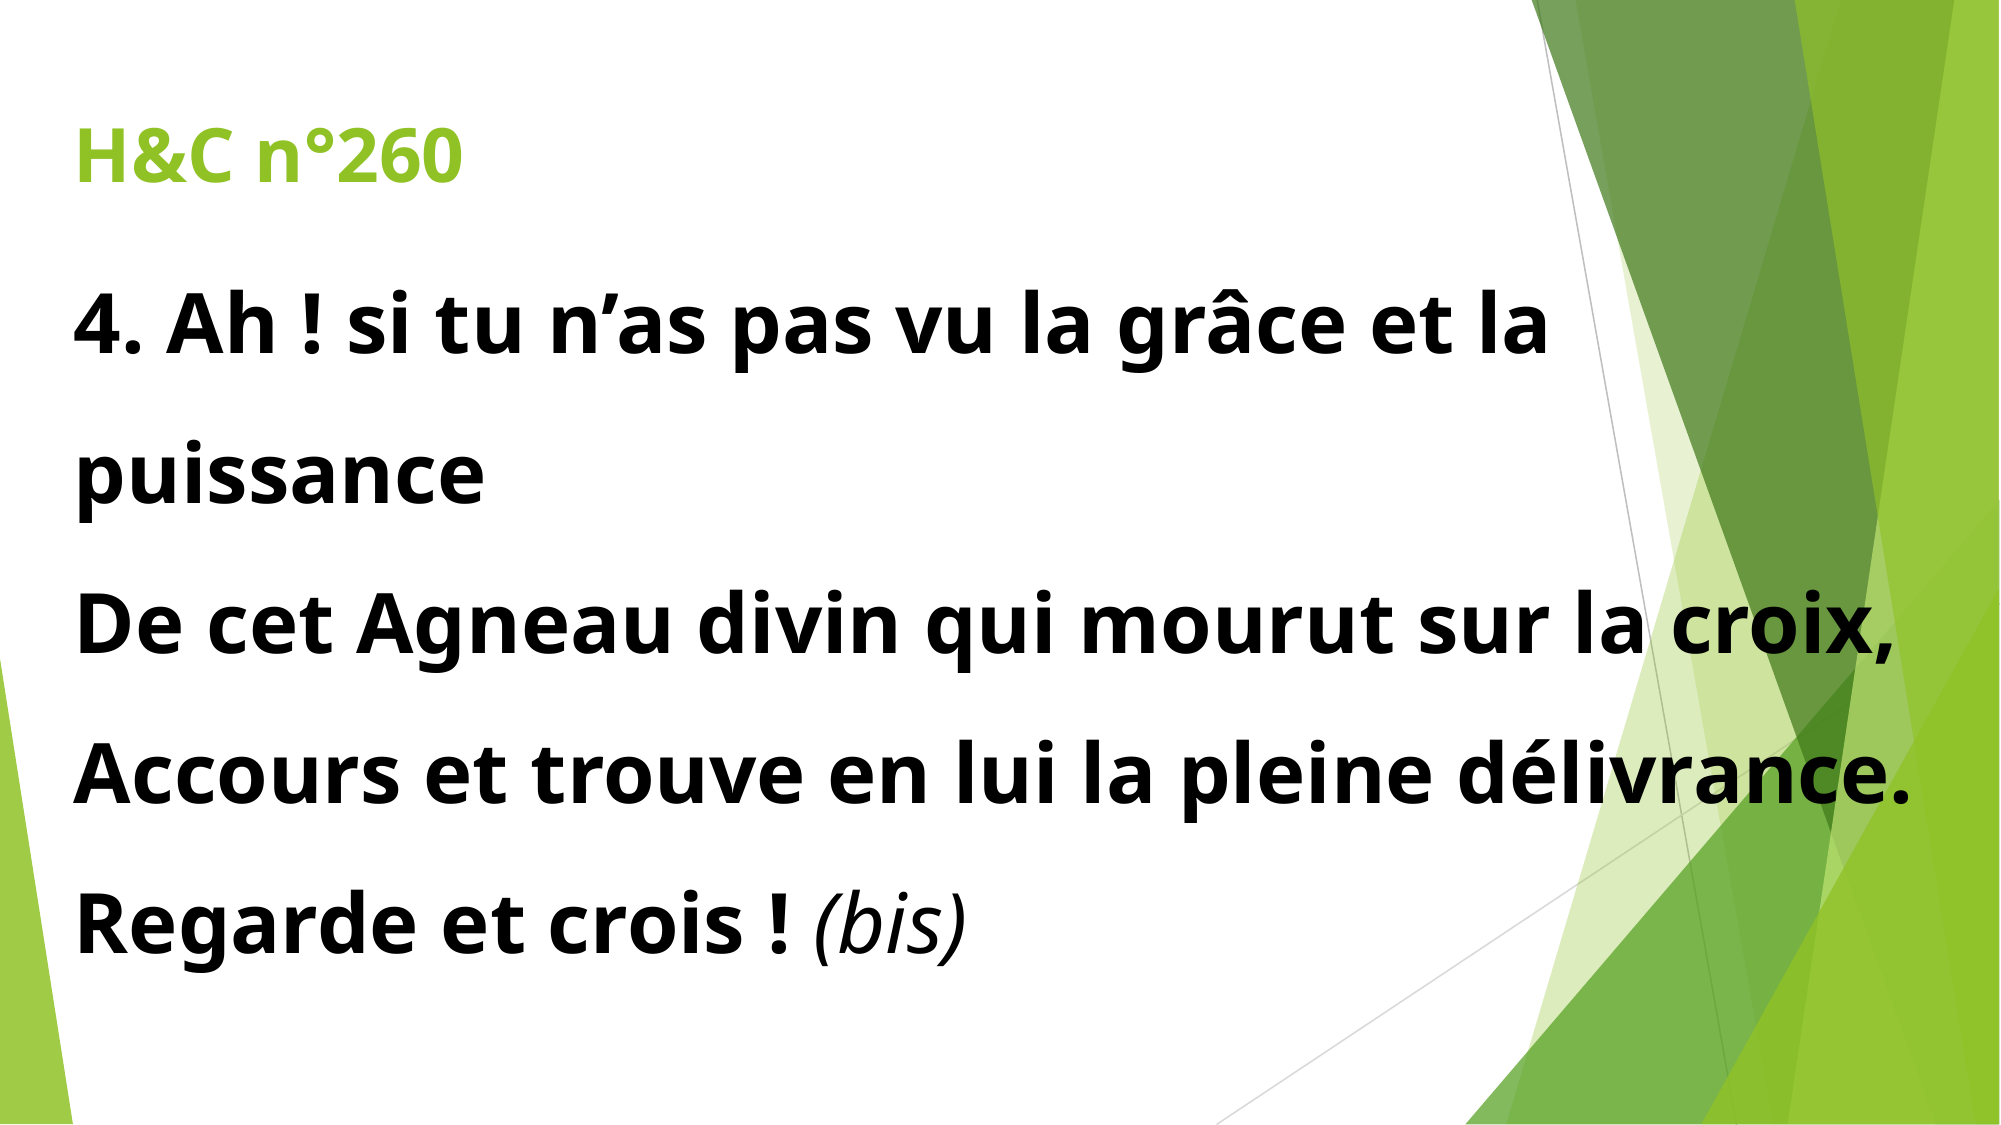

H&C n°260
4. Ah ! si tu n’as pas vu la grâce et la puissance
De cet Agneau divin qui mourut sur la croix,
Accours et trouve en lui la pleine délivrance.
Regarde et crois ! (bis)